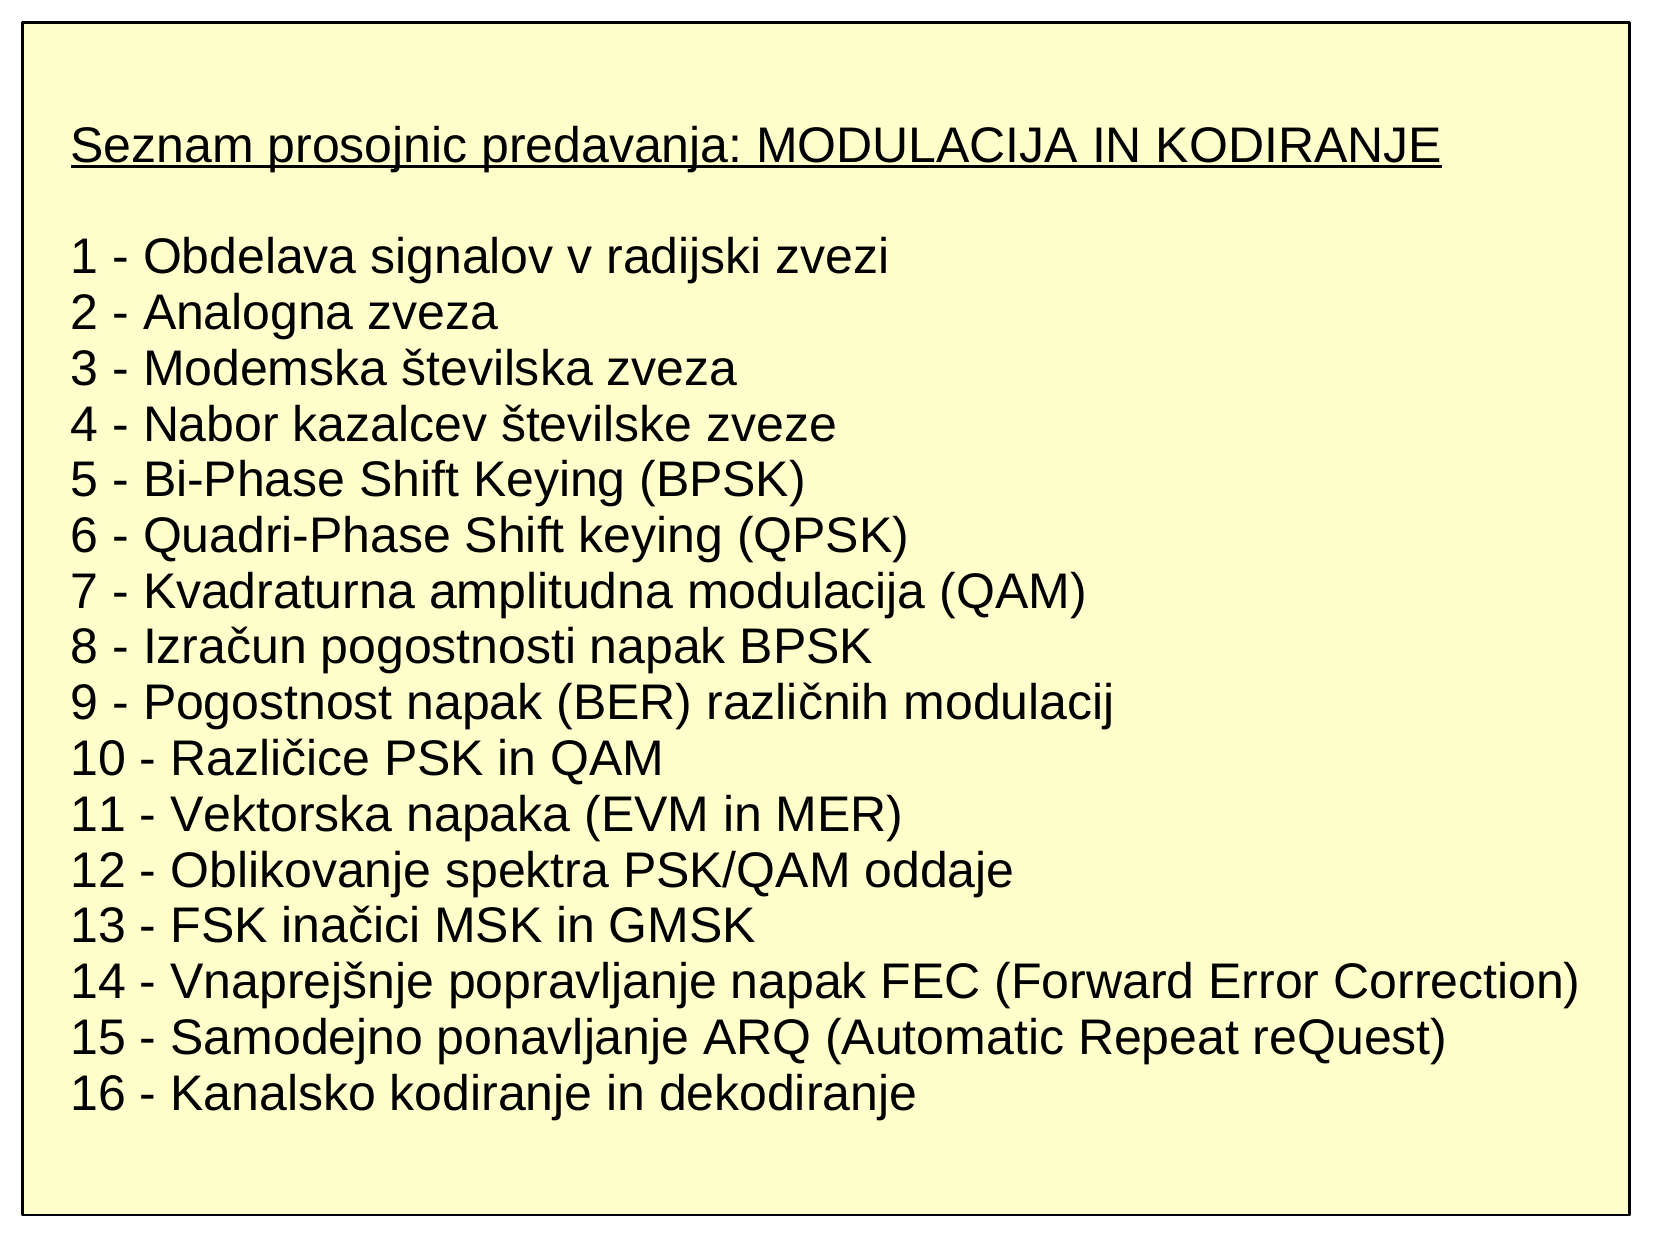

Seznam prosojnic predavanja: MODULACIJA IN KODIRANJE
1 - Obdelava signalov v radijski zvezi
2 - Analogna zveza
3 - Modemska številska zveza
4 - Nabor kazalcev številske zveze
5 - Bi-Phase Shift Keying (BPSK)
6 - Quadri-Phase Shift keying (QPSK)
7 - Kvadraturna amplitudna modulacija (QAM)
8 - Izračun pogostnosti napak BPSK
9 - Pogostnost napak (BER) različnih modulacij
10 - Različice PSK in QAM
11 - Vektorska napaka (EVM in MER)
12 - Oblikovanje spektra PSK/QAM oddaje
13 - FSK inačici MSK in GMSK
14 - Vnaprejšnje popravljanje napak FEC (Forward Error Correction)
15 - Samodejno ponavljanje ARQ (Automatic Repeat reQuest)
16 - Kanalsko kodiranje in dekodiranje